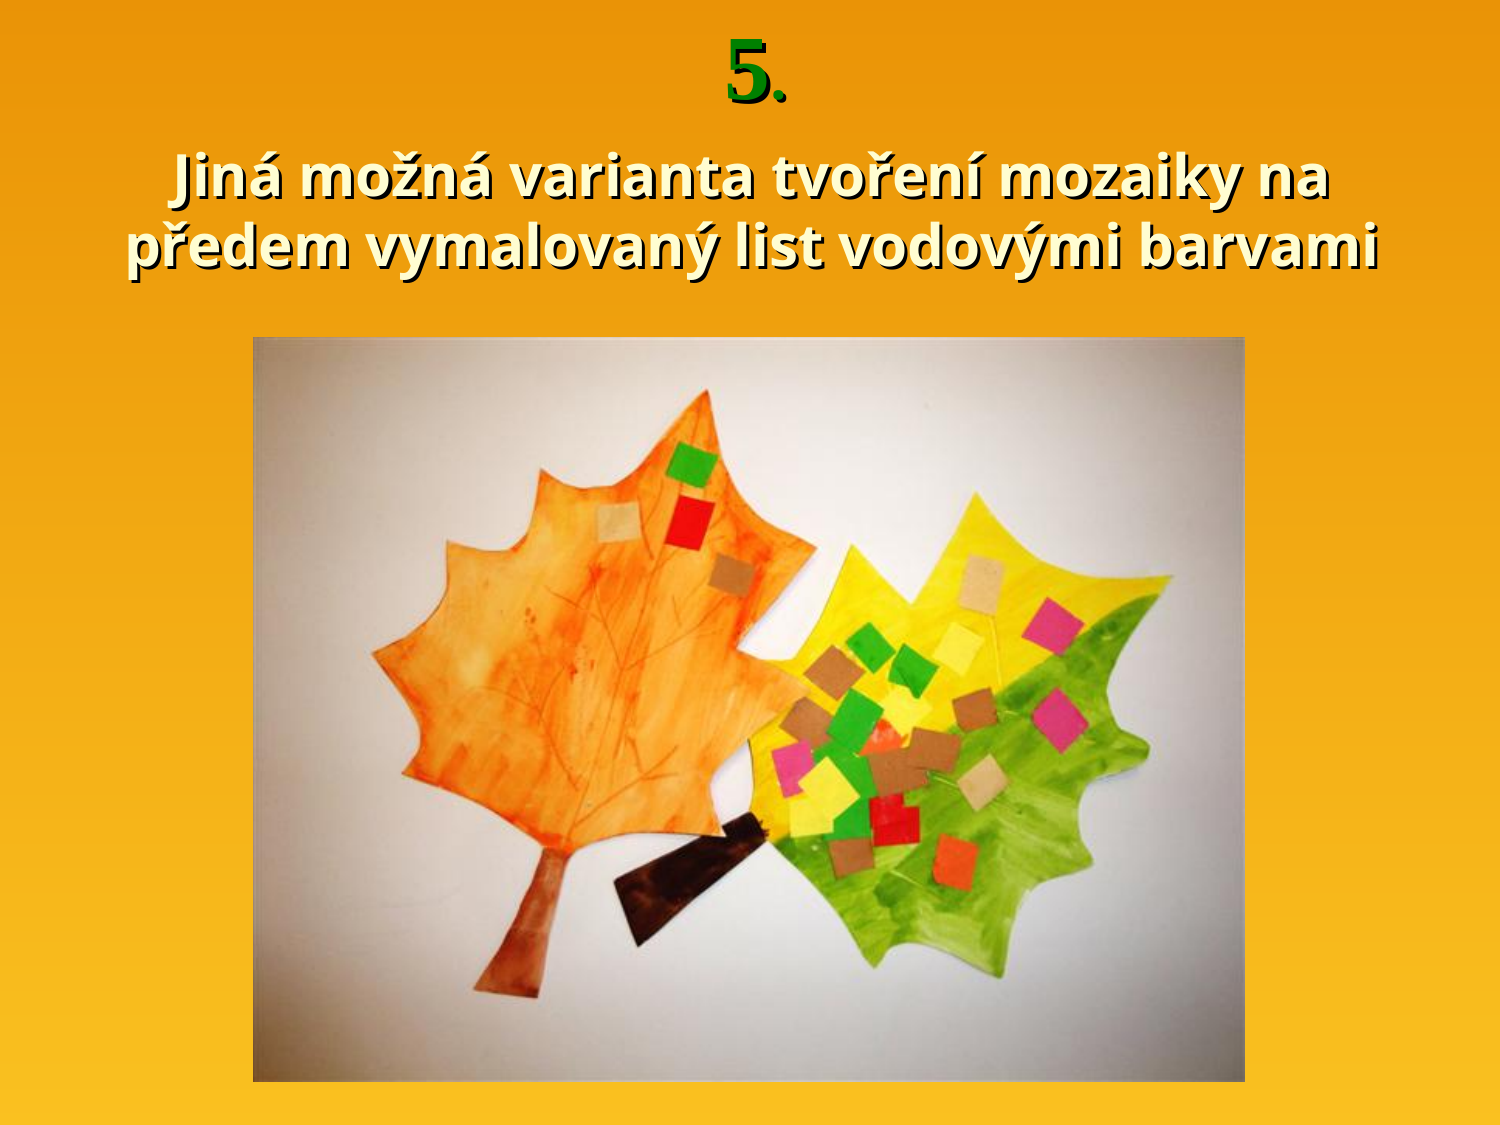

5.
# Jiná možná varianta tvoření mozaiky na předem vymalovaný list vodovými barvami